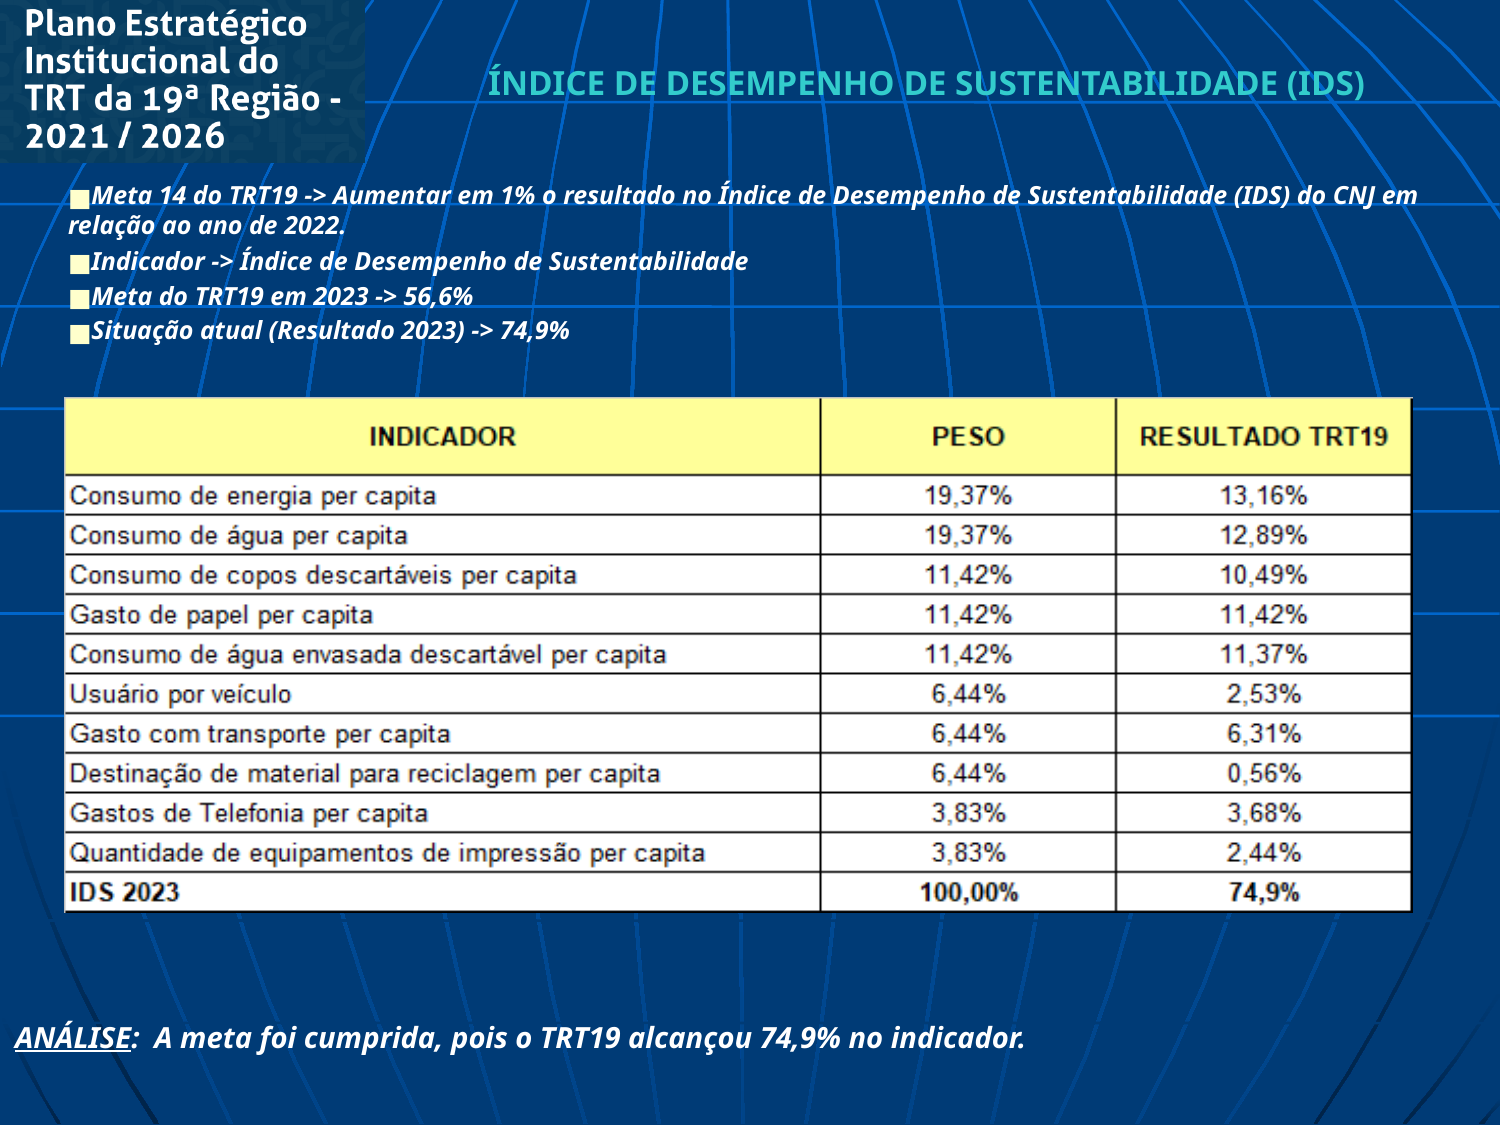

ÍNDICE DE DESEMPENHO DE SUSTENTABILIDADE (IDS)
Meta 14 do TRT19 -> Aumentar em 1% o resultado no Índice de Desempenho de Sustentabilidade (IDS) do CNJ em relação ao ano de 2022.
Indicador -> Índice de Desempenho de Sustentabilidade
Meta do TRT19 em 2023 -> 56,6%
Situação atual (Resultado 2023) -> 74,9%
ANÁLISE: A meta foi cumprida, pois o TRT19 alcançou 74,9% no indicador.